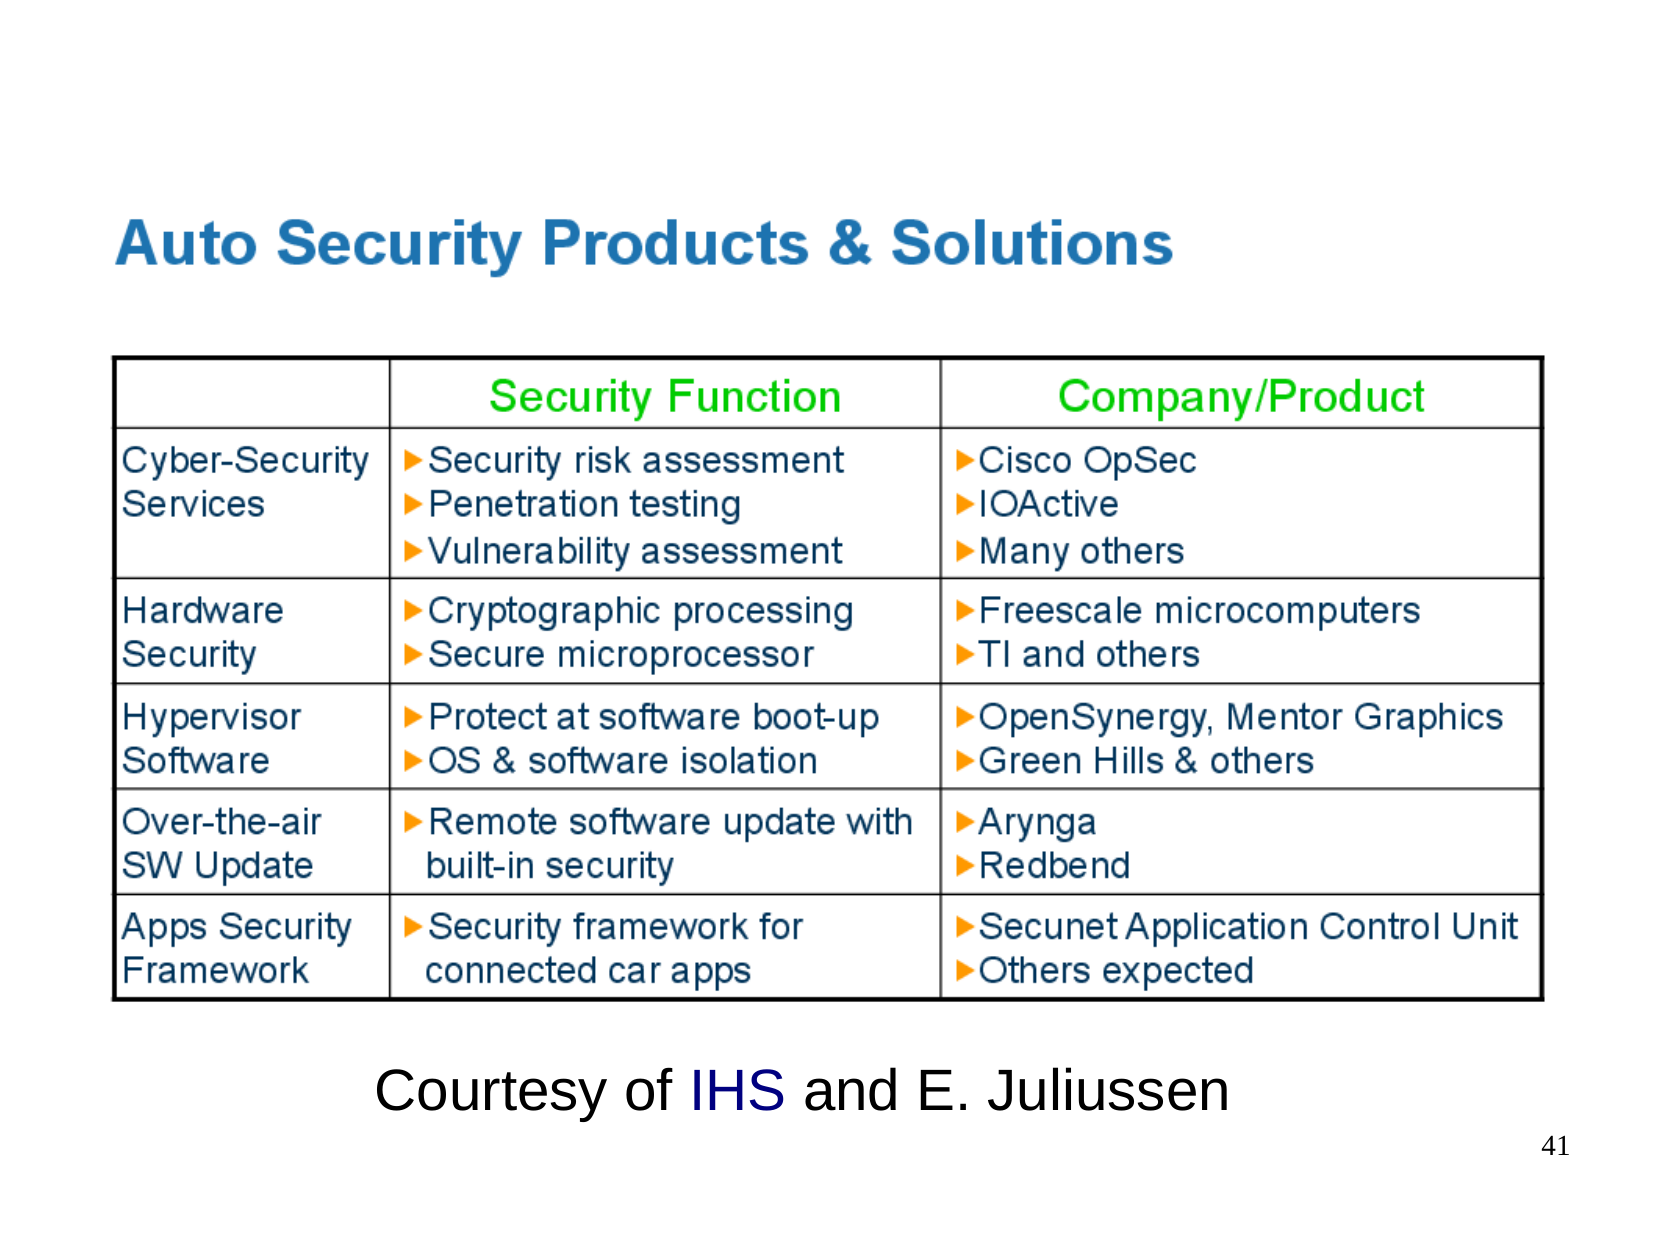

Courtesy of IHS and E. Juliussen
41